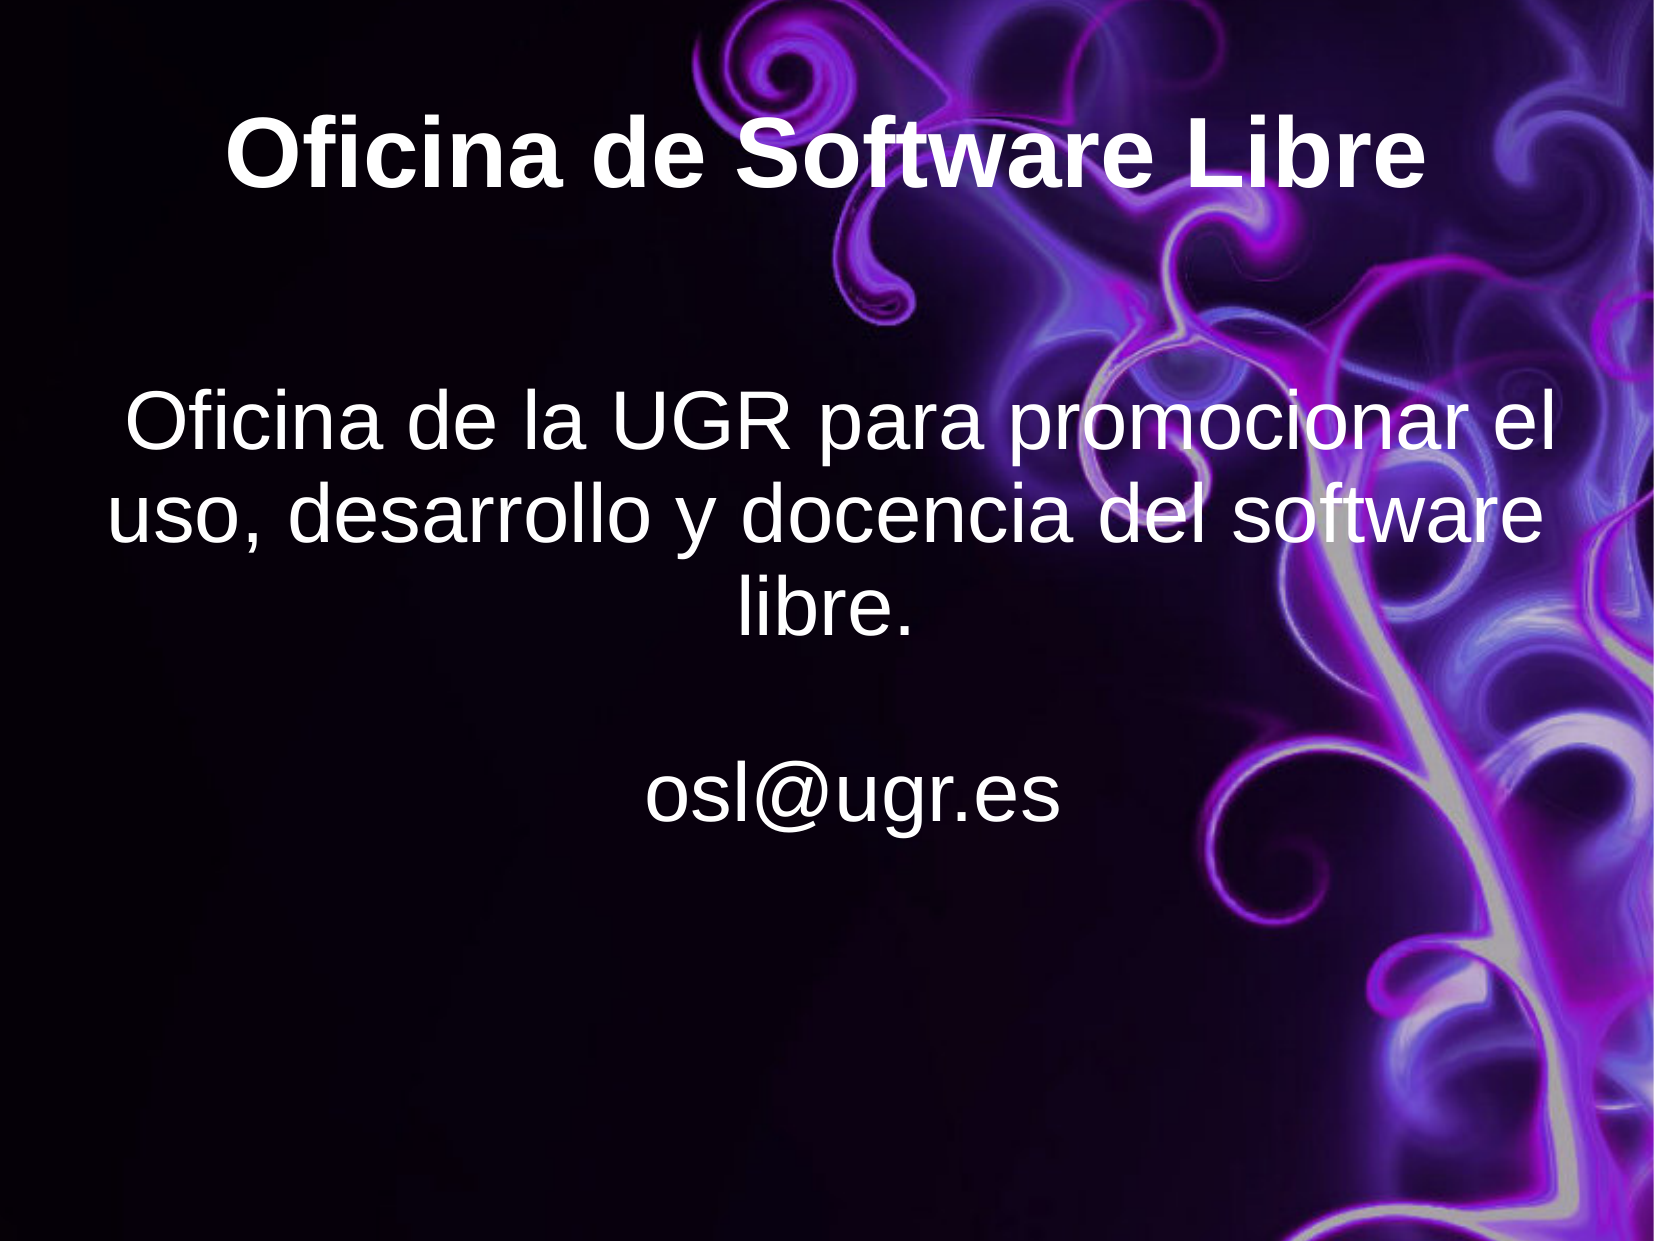

Oficina de Software Libre
# Oficina de la UGR para promocionar el uso, desarrollo y docencia del software libre.
 osl@ugr.es